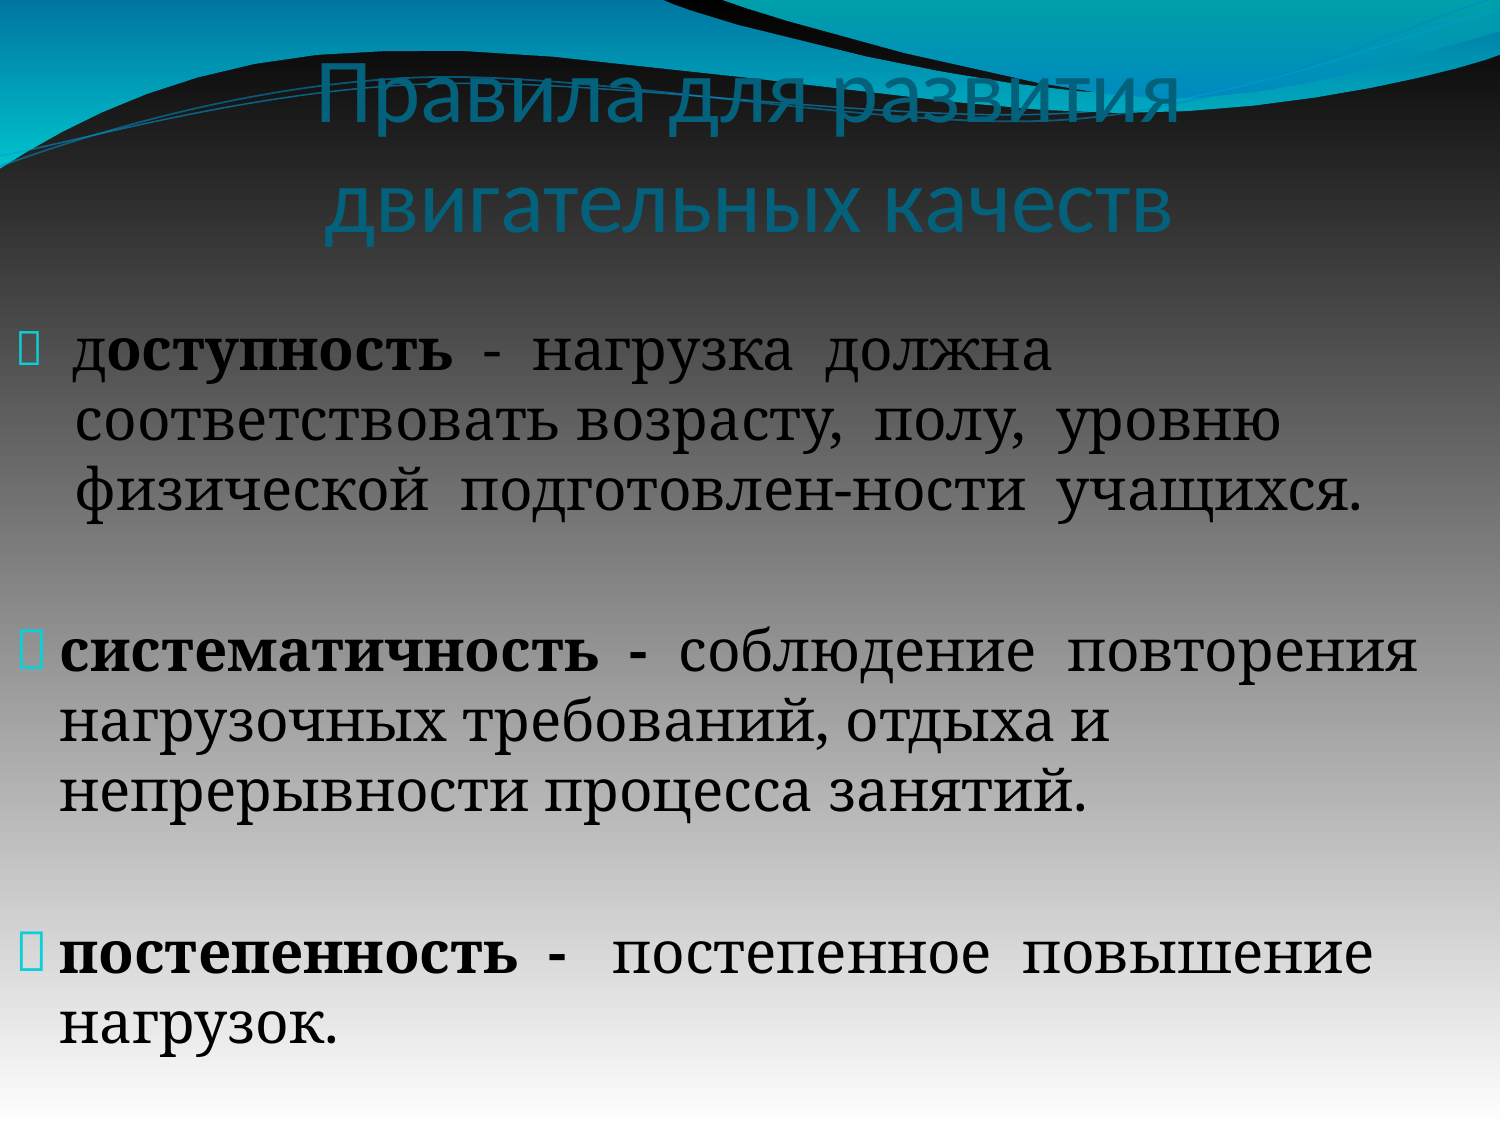

# Правила для развития двигательных качеств
 доступность  -  нагрузка  должна  соответствовать возрасту,  полу,  уровню  физической  подготовлен-ности  учащихся.
систематичность - соблюдение повторения нагрузочных требований, отдыха и непрерывности процесса занятий.
постепенность - постепенное повышение нагрузок.